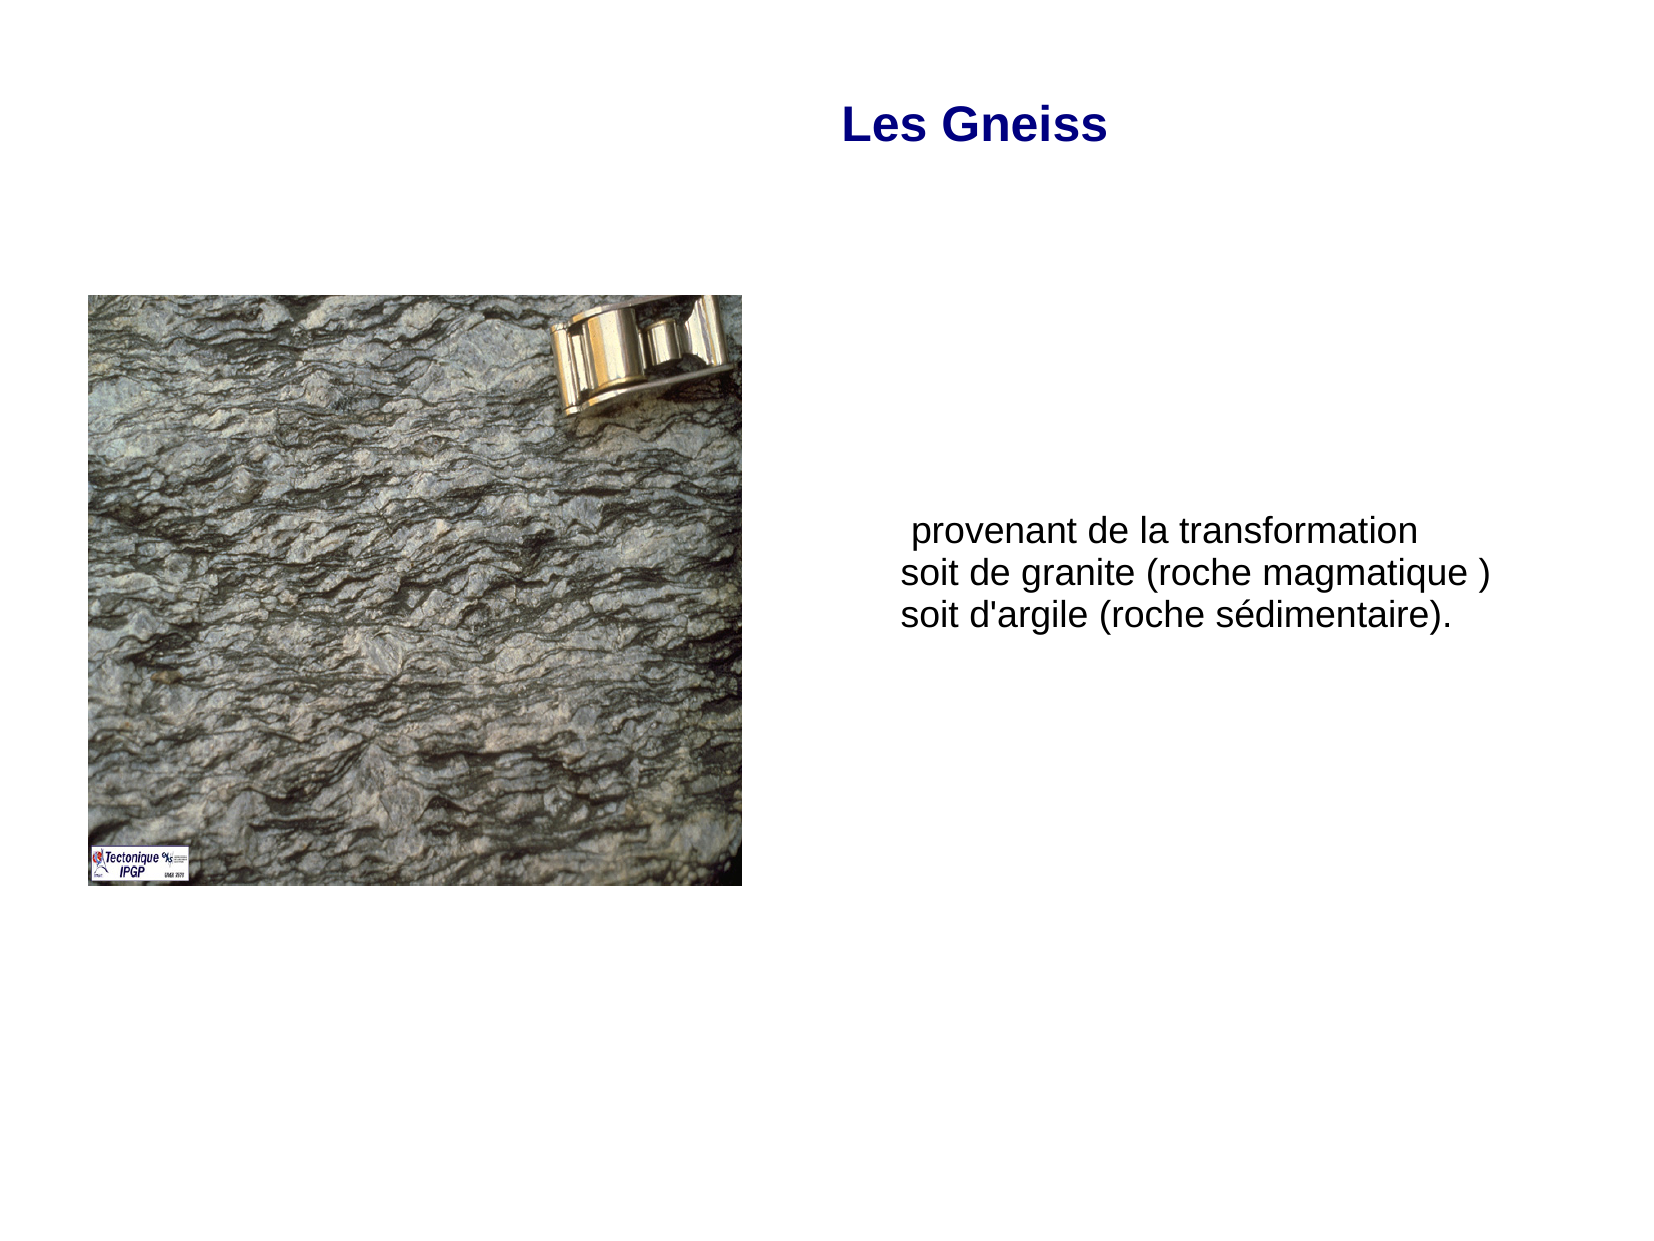

Les Gneiss
 provenant de la transformation
soit de granite (roche magmatique )
soit d'argile (roche sédimentaire).